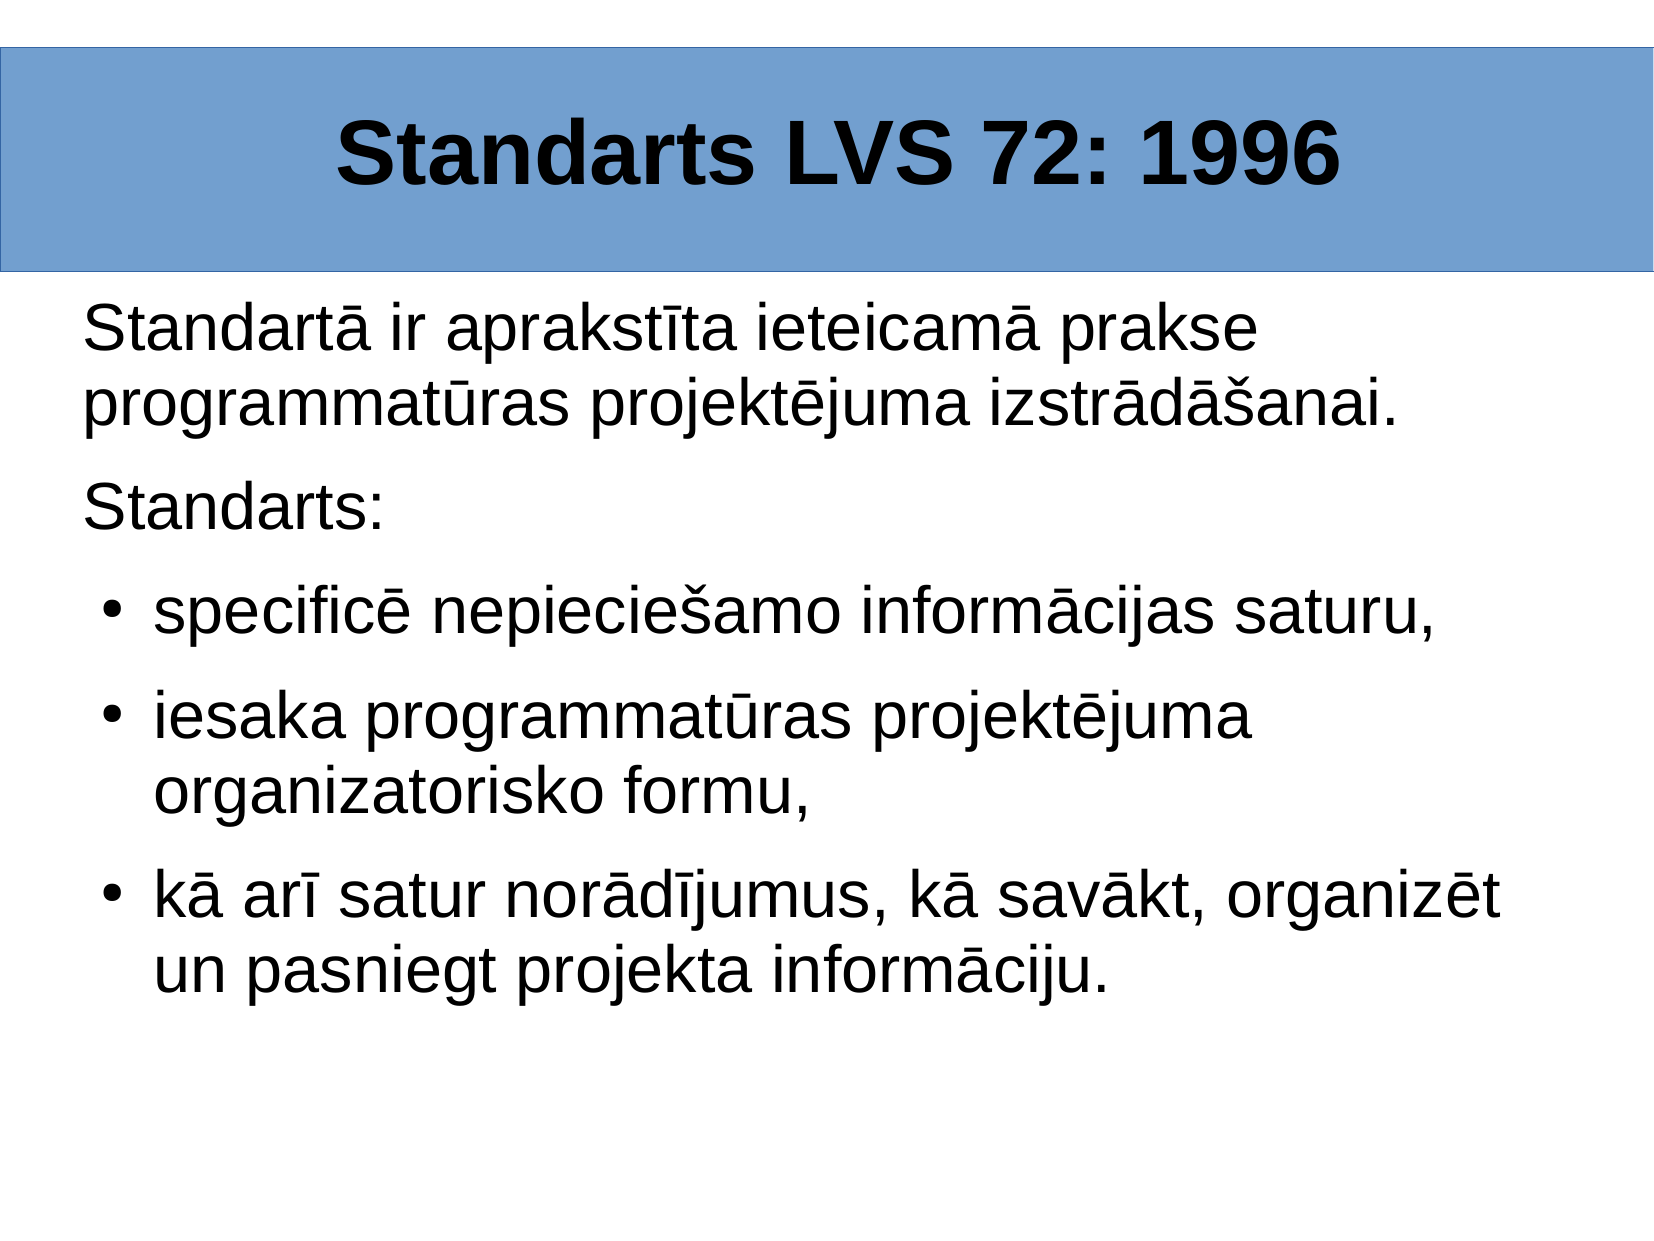

# Standarts LVS 72: 1996
Standartā ir aprakstīta ieteicamā prakse programmatūras projektējuma izstrādāšanai.
Standarts:
specificē nepieciešamo informācijas saturu,
iesaka programmatūras projektējuma organizatorisko formu,
kā arī satur norādījumus, kā savākt, organizēt un pasniegt projekta informāciju.